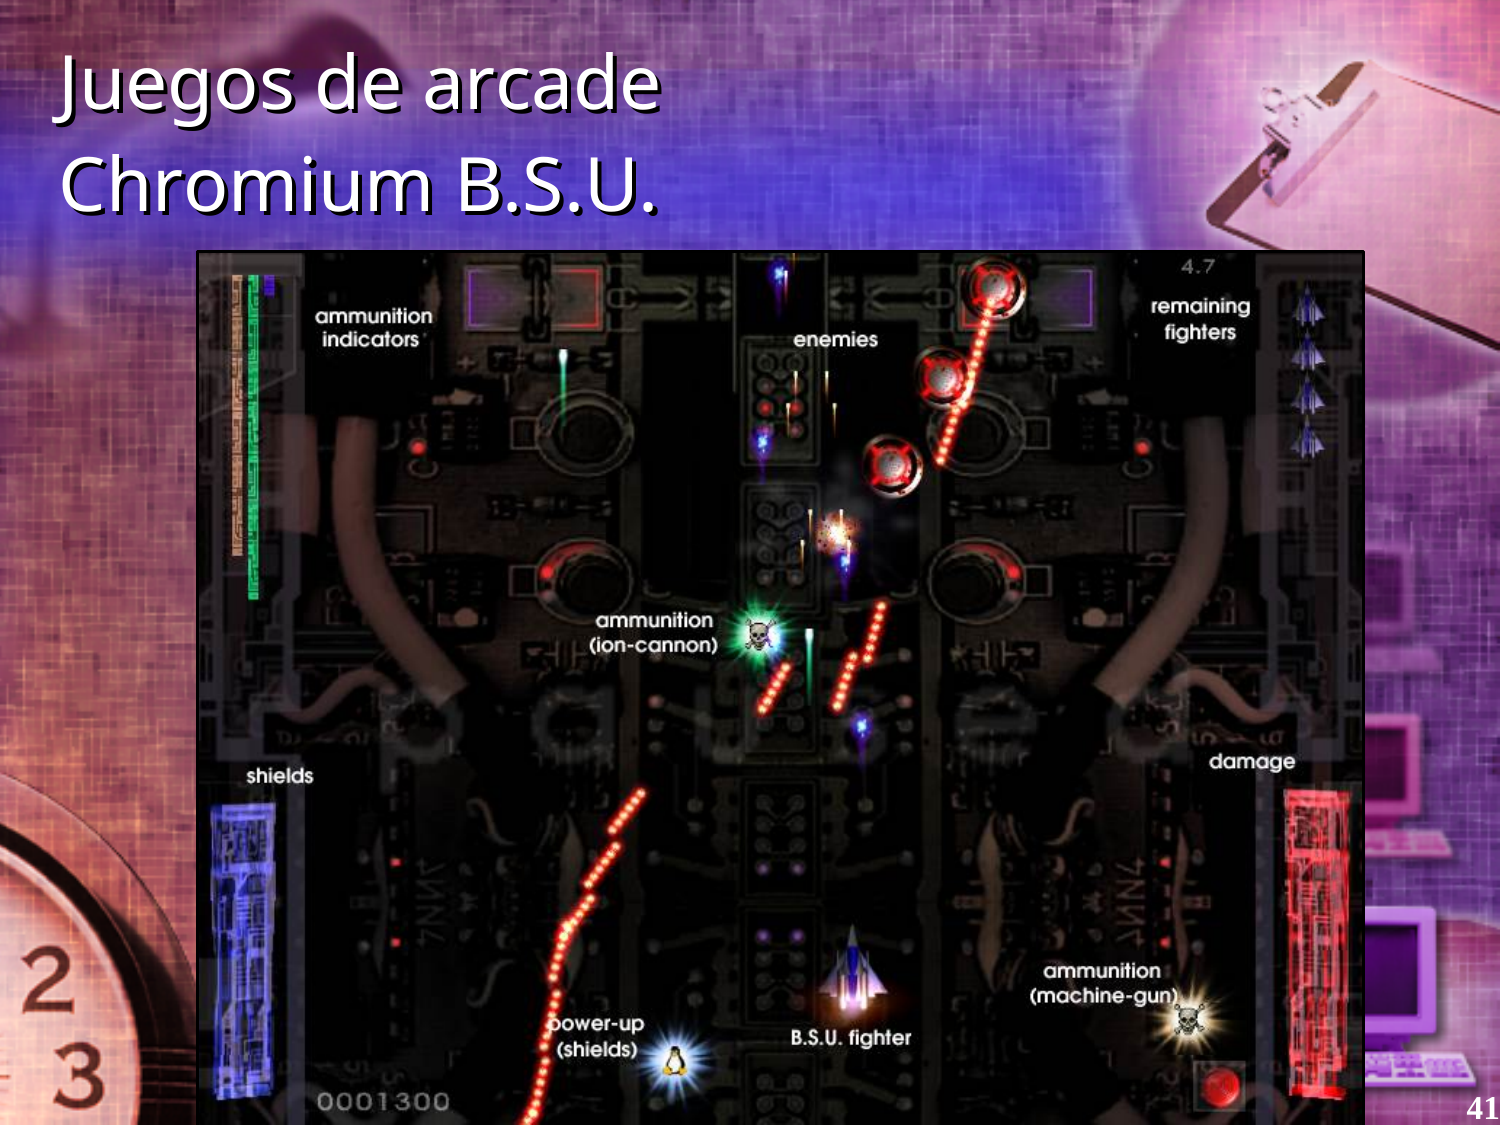

# Juegos de arcade Chromium B.S.U.
41